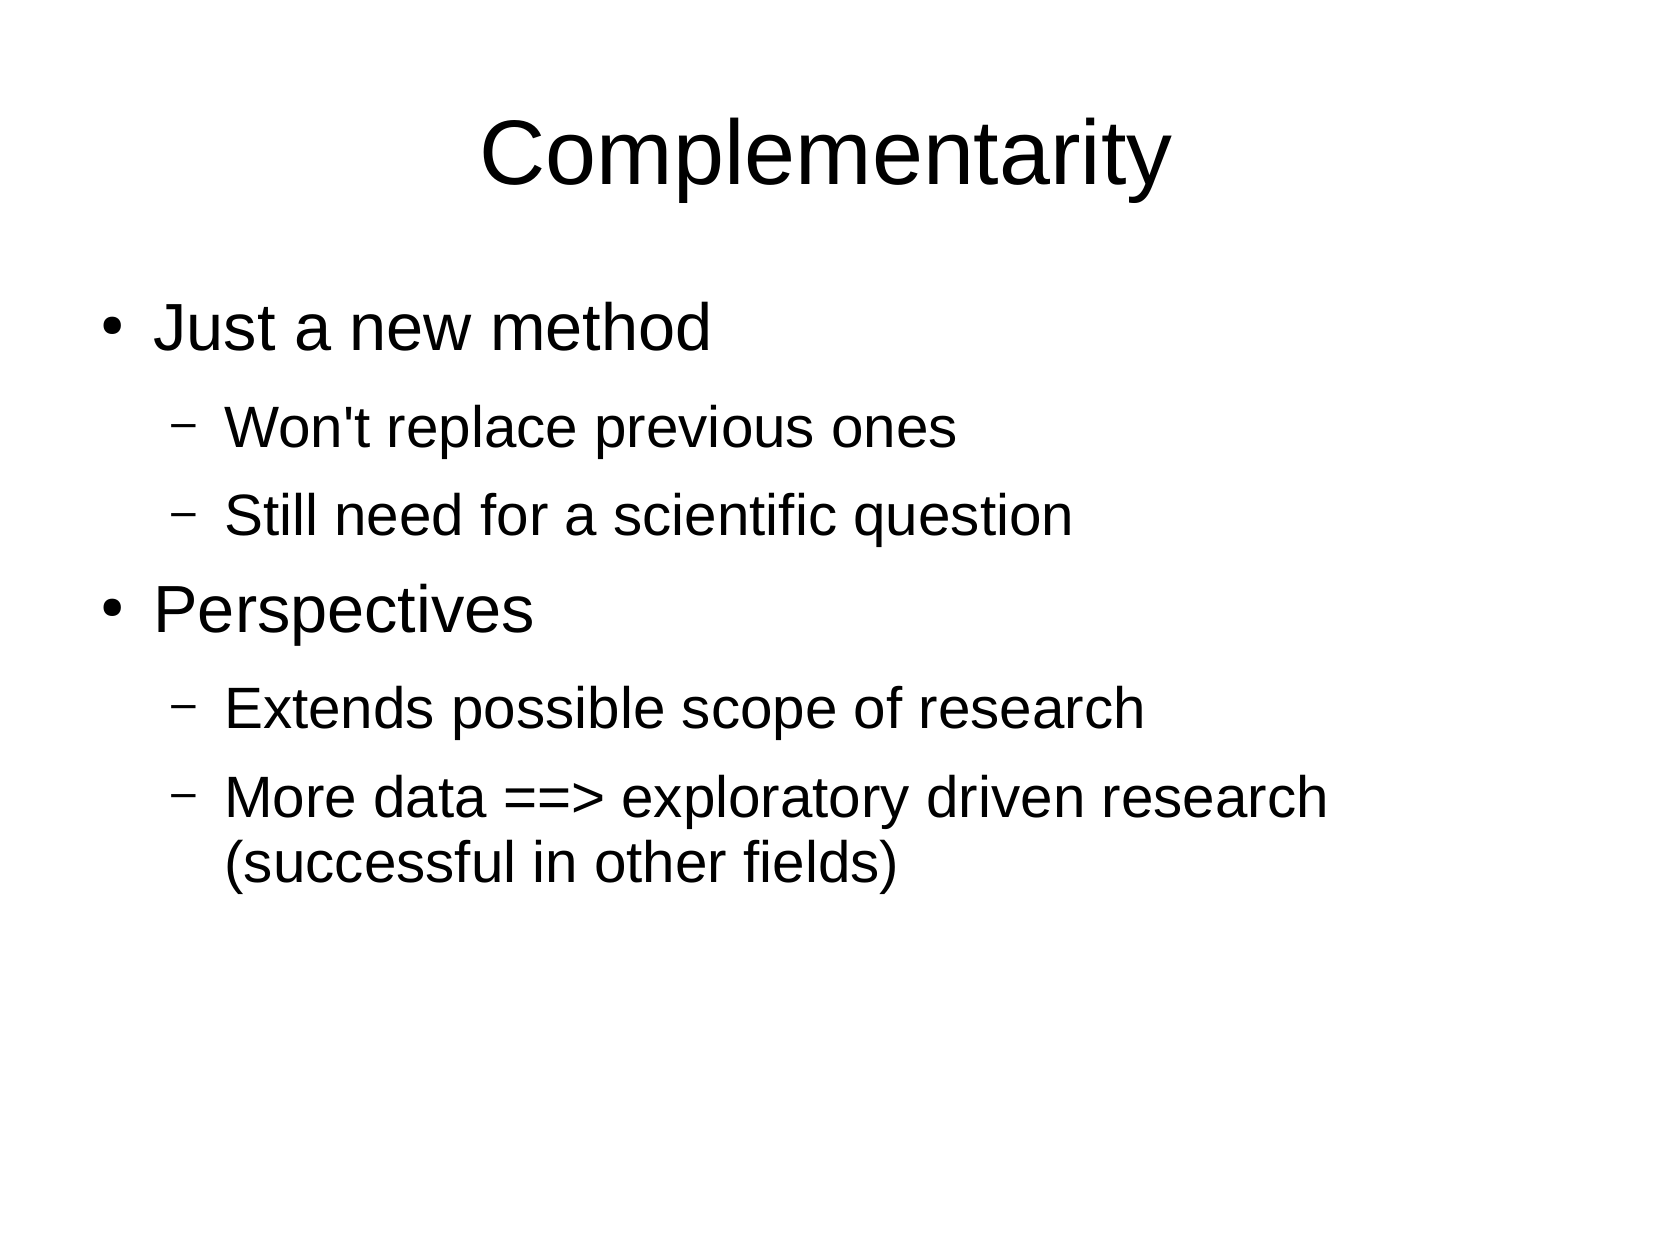

# Complementarity
Just a new method
Won't replace previous ones
Still need for a scientific question
Perspectives
Extends possible scope of research
More data ==> exploratory driven research
(successful in other fields)